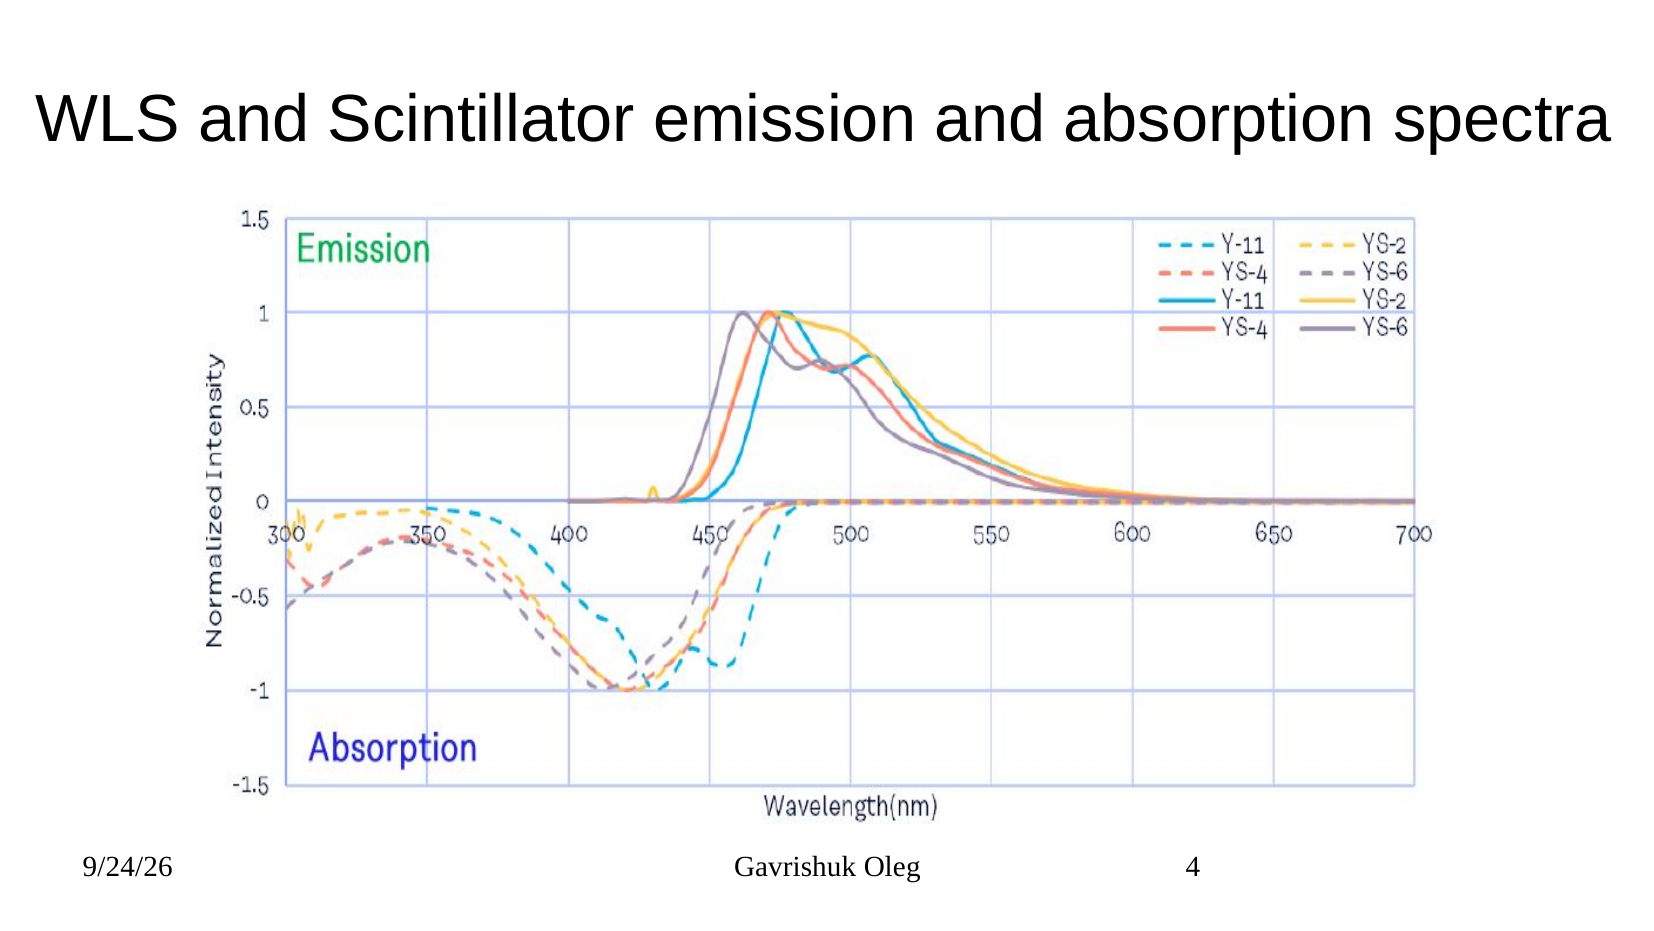

# WLS and Scintillator emission and absorption spectra
This table from Kuraray Data
Gavrishuk Oleg